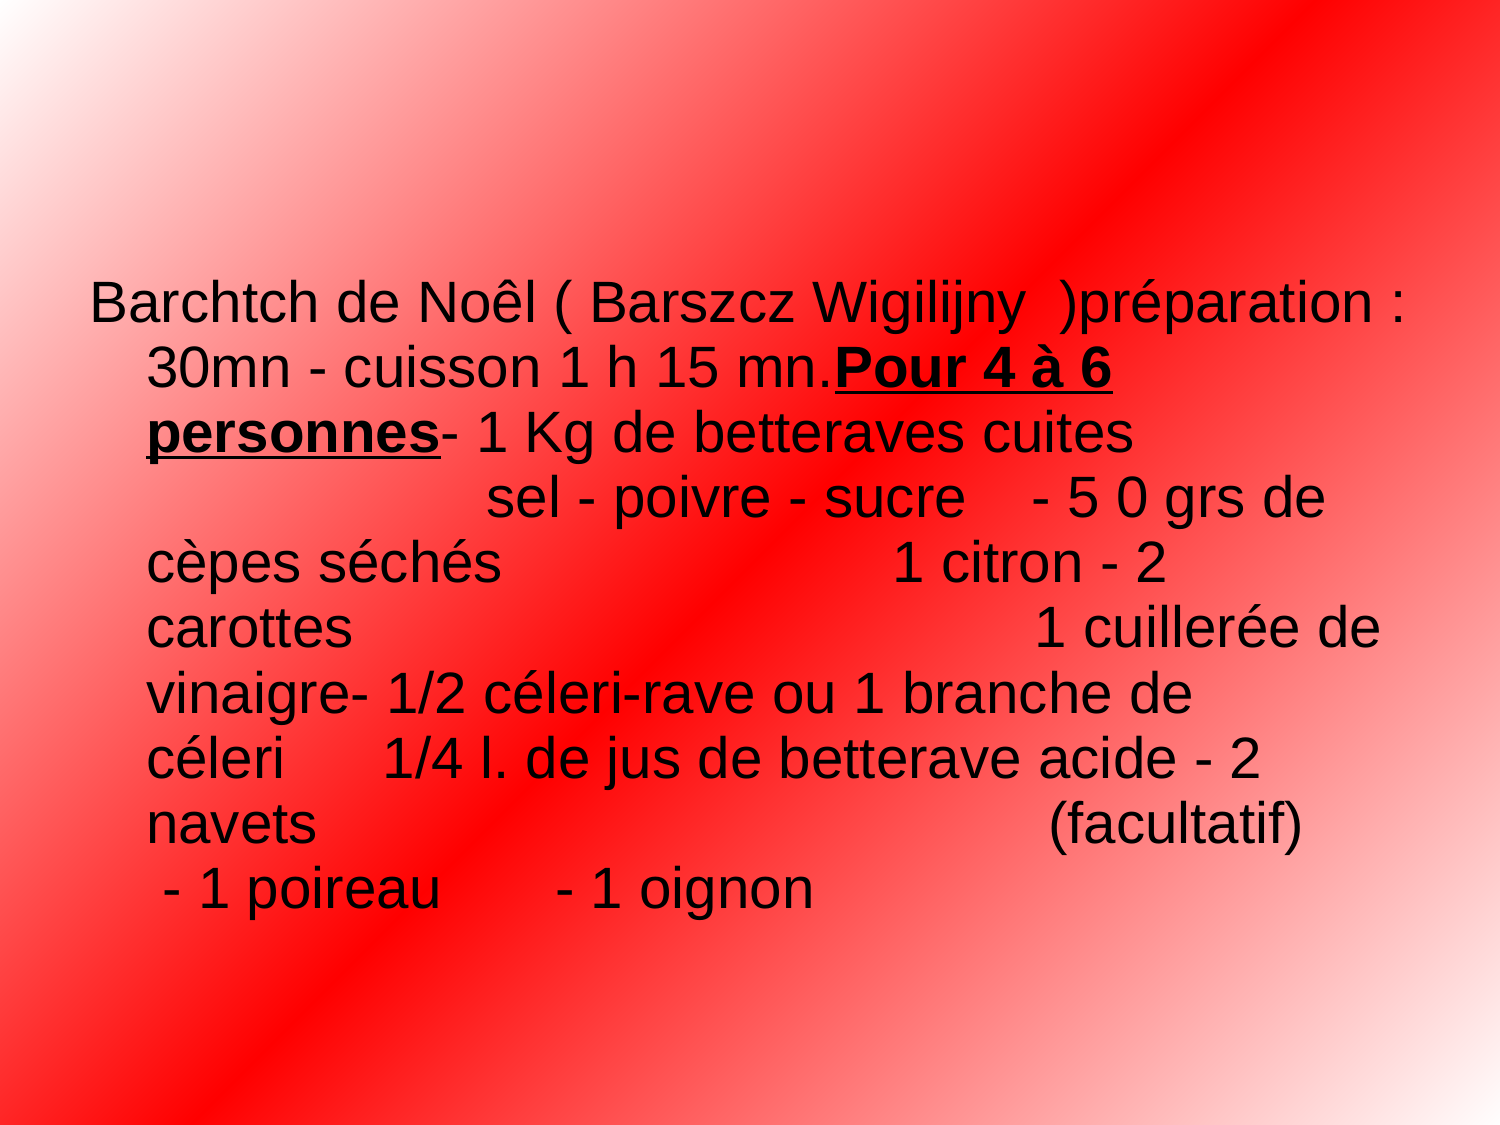

#
Barchtch de Noêl ( Barszcz Wigilijny  )préparation : 30mn - cuisson 1 h 15 mn.Pour 4 à 6 personnes- 1 Kg de betteraves cuites                      sel - poivre - sucre    - 5 0 grs de cèpes séchés                        1 citron - 2 carottes                                          1 cuillerée de vinaigre- 1/2 céleri-rave ou 1 branche de céleri      1/4 l. de jus de betterave acide - 2 navets                                             (facultatif)       - 1 poireau       - 1 oignon